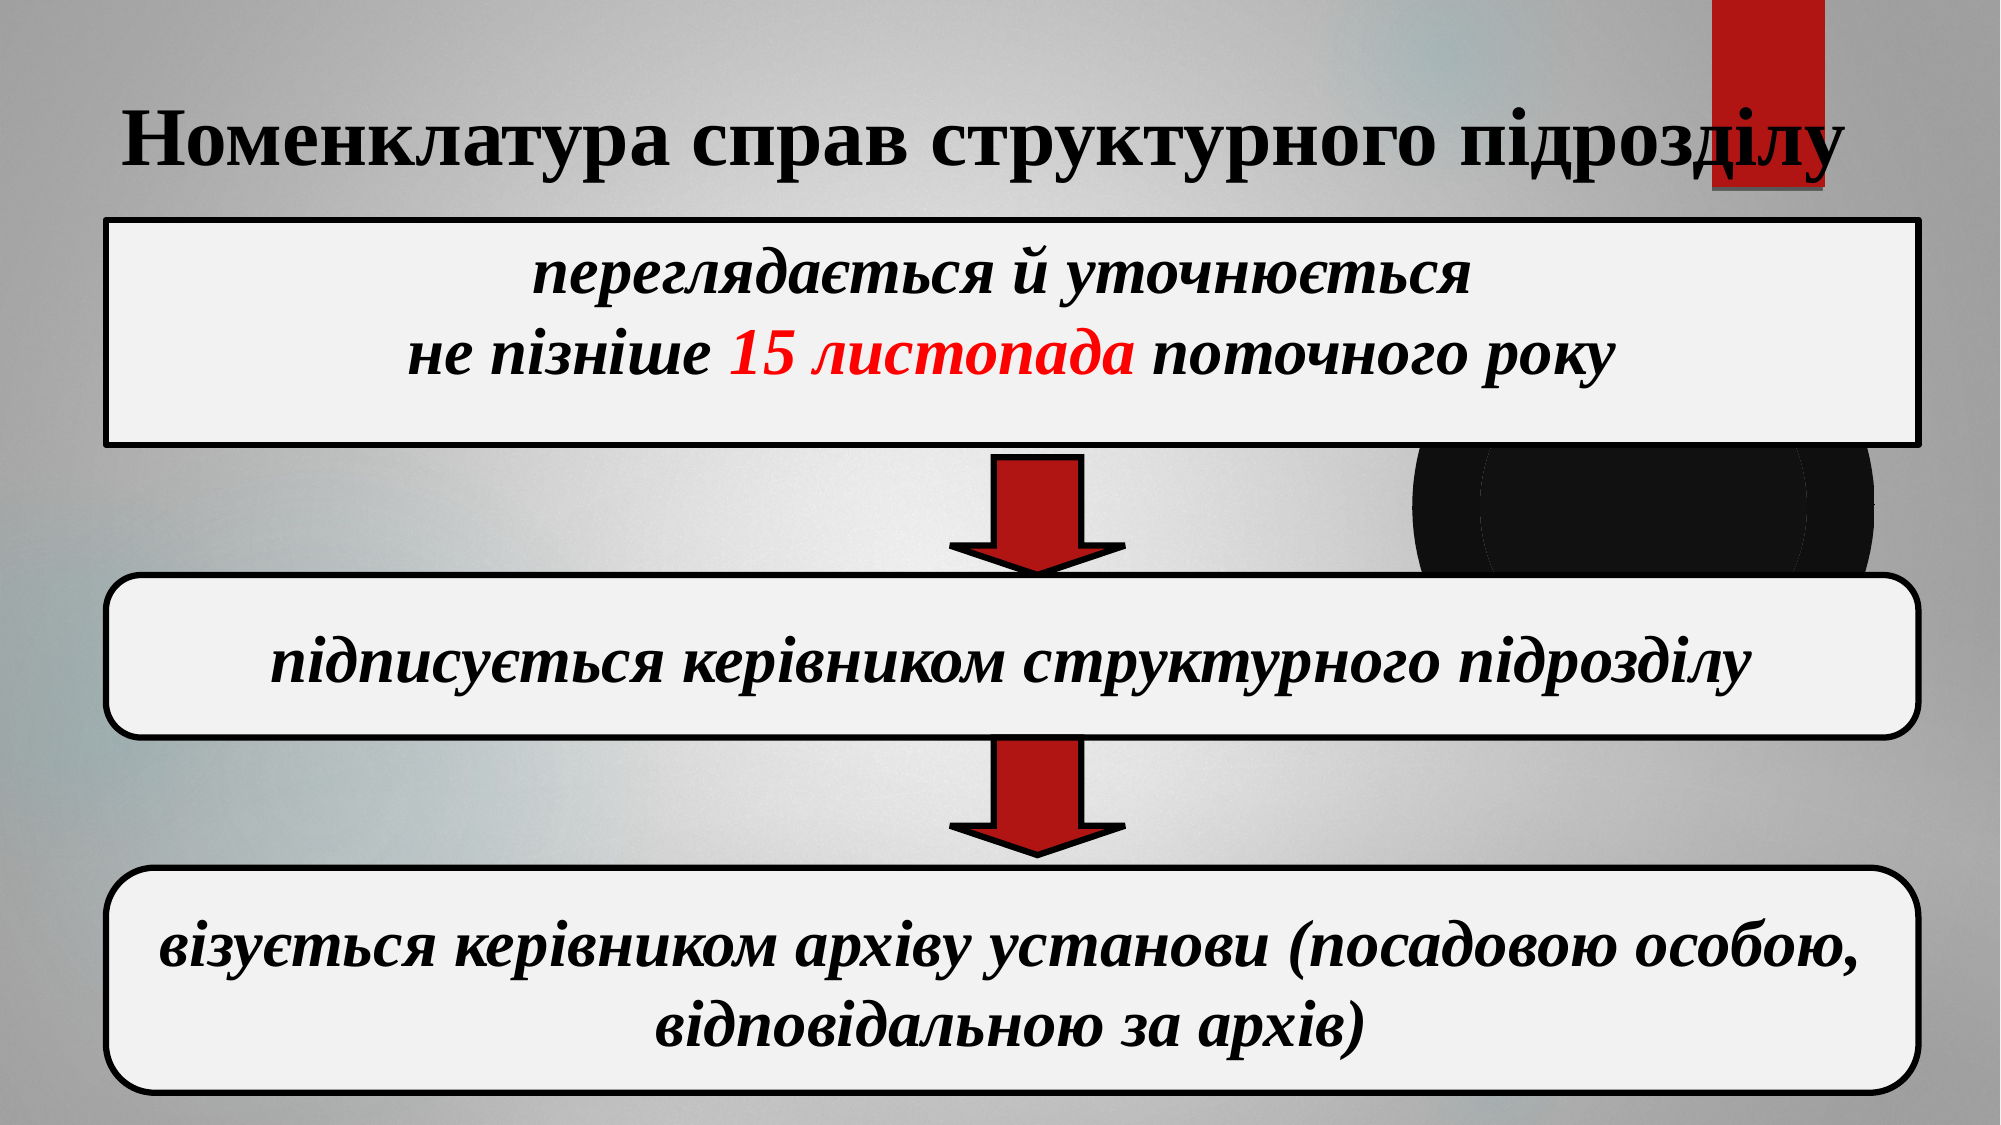

# Номенклатура справ структурного підрозділу
переглядається й уточнюється
не пізніше 15 листопада поточного року
підписується керівником структурного підрозділу
візується керівником архіву установи (посадовою особою, відповідальною за архів)